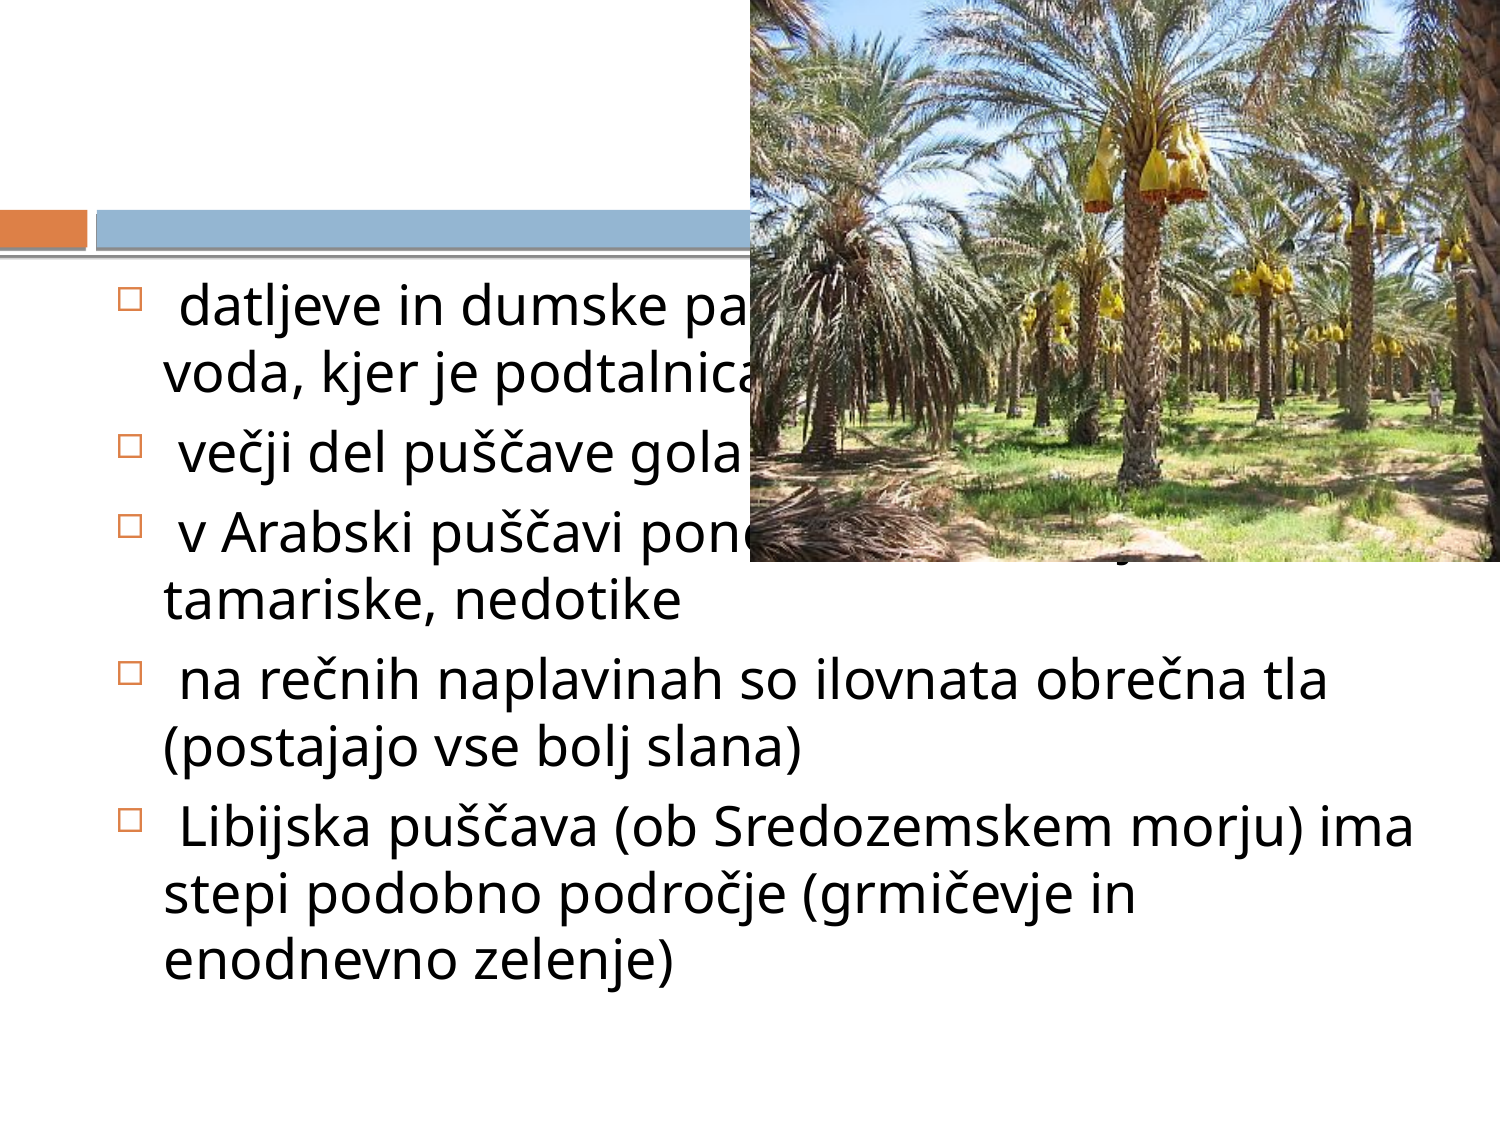

# datljeve in dumske palme ( ob površinskih voda, kjer je podtalnica)
 večji del puščave gola peščena prostranstva
 v Arabski puščavi ponekod ukoreninjene trave, tamariske, nedotike
 na rečnih naplavinah so ilovnata obrečna tla (postajajo vse bolj slana)
 Libijska puščava (ob Sredozemskem morju) ima stepi podobno področje (grmičevje in enodnevno zelenje)